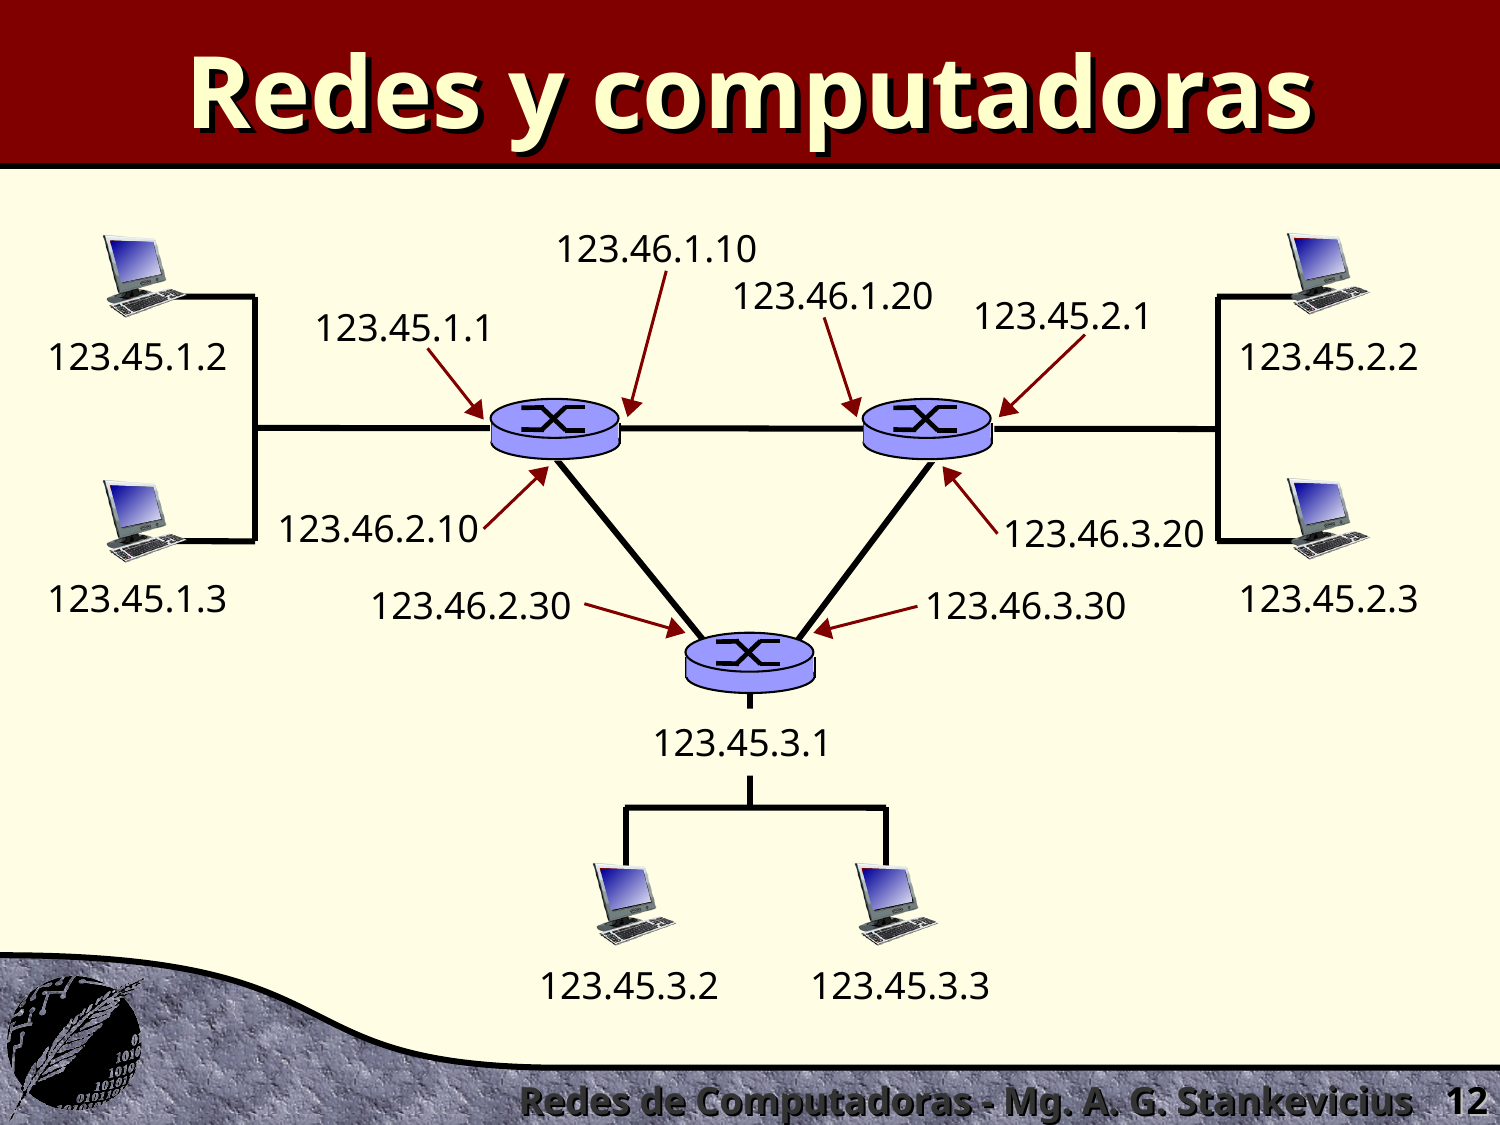

# Redes y computadoras
123.46.1.10
123.46.1.20
123.45.2.1
123.45.1.1
123.45.1.2
123.45.2.2
123.46.2.10
123.46.3.20
123.45.1.3
123.45.2.3
123.46.2.30
123.46.3.30
123.45.3.1
123.45.3.2
123.45.3.3
12